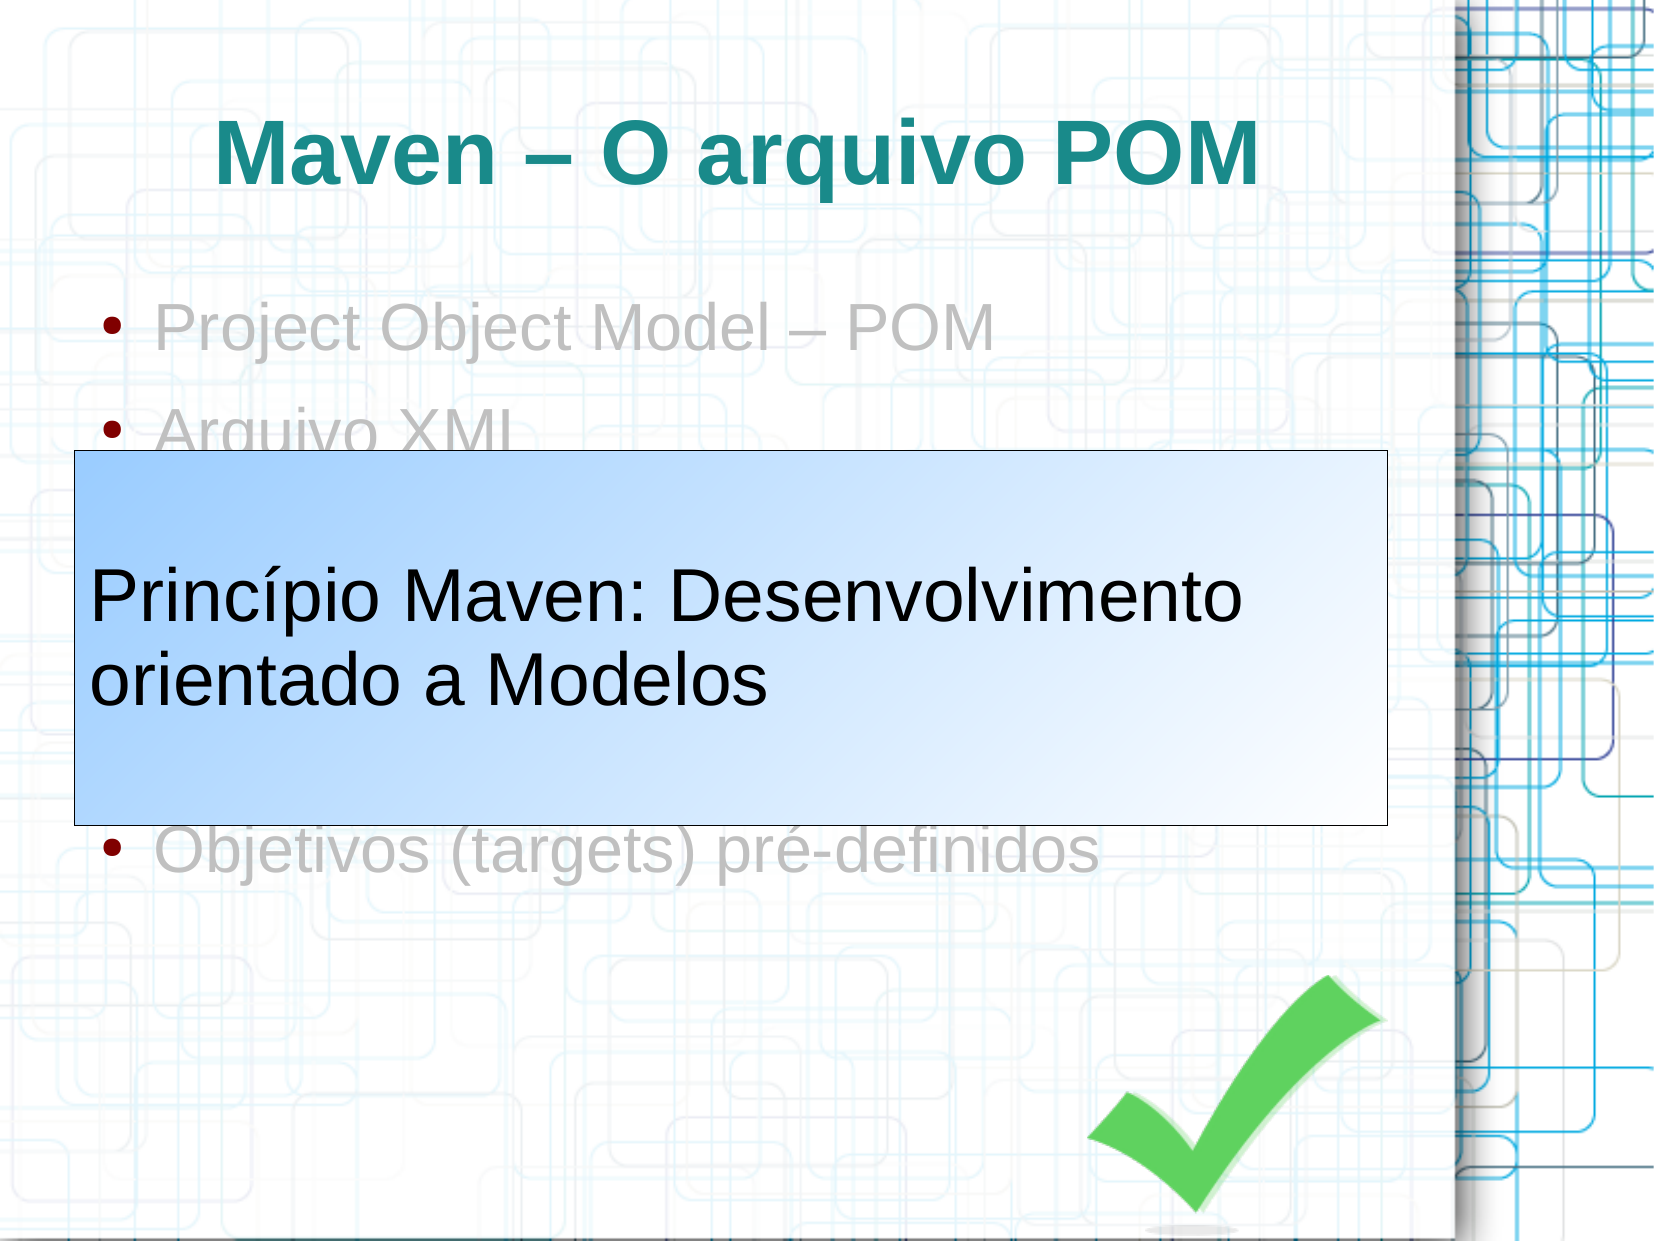

# Maven – O arquivo POM
Project Object Model – POM
Arquivo XML
Descrição do projeto,
Dependências de módulos externos
Ordem de construção
Objetivos (targets) pré-definidos
Princípio Maven: Desenvolvimento
orientado a Modelos